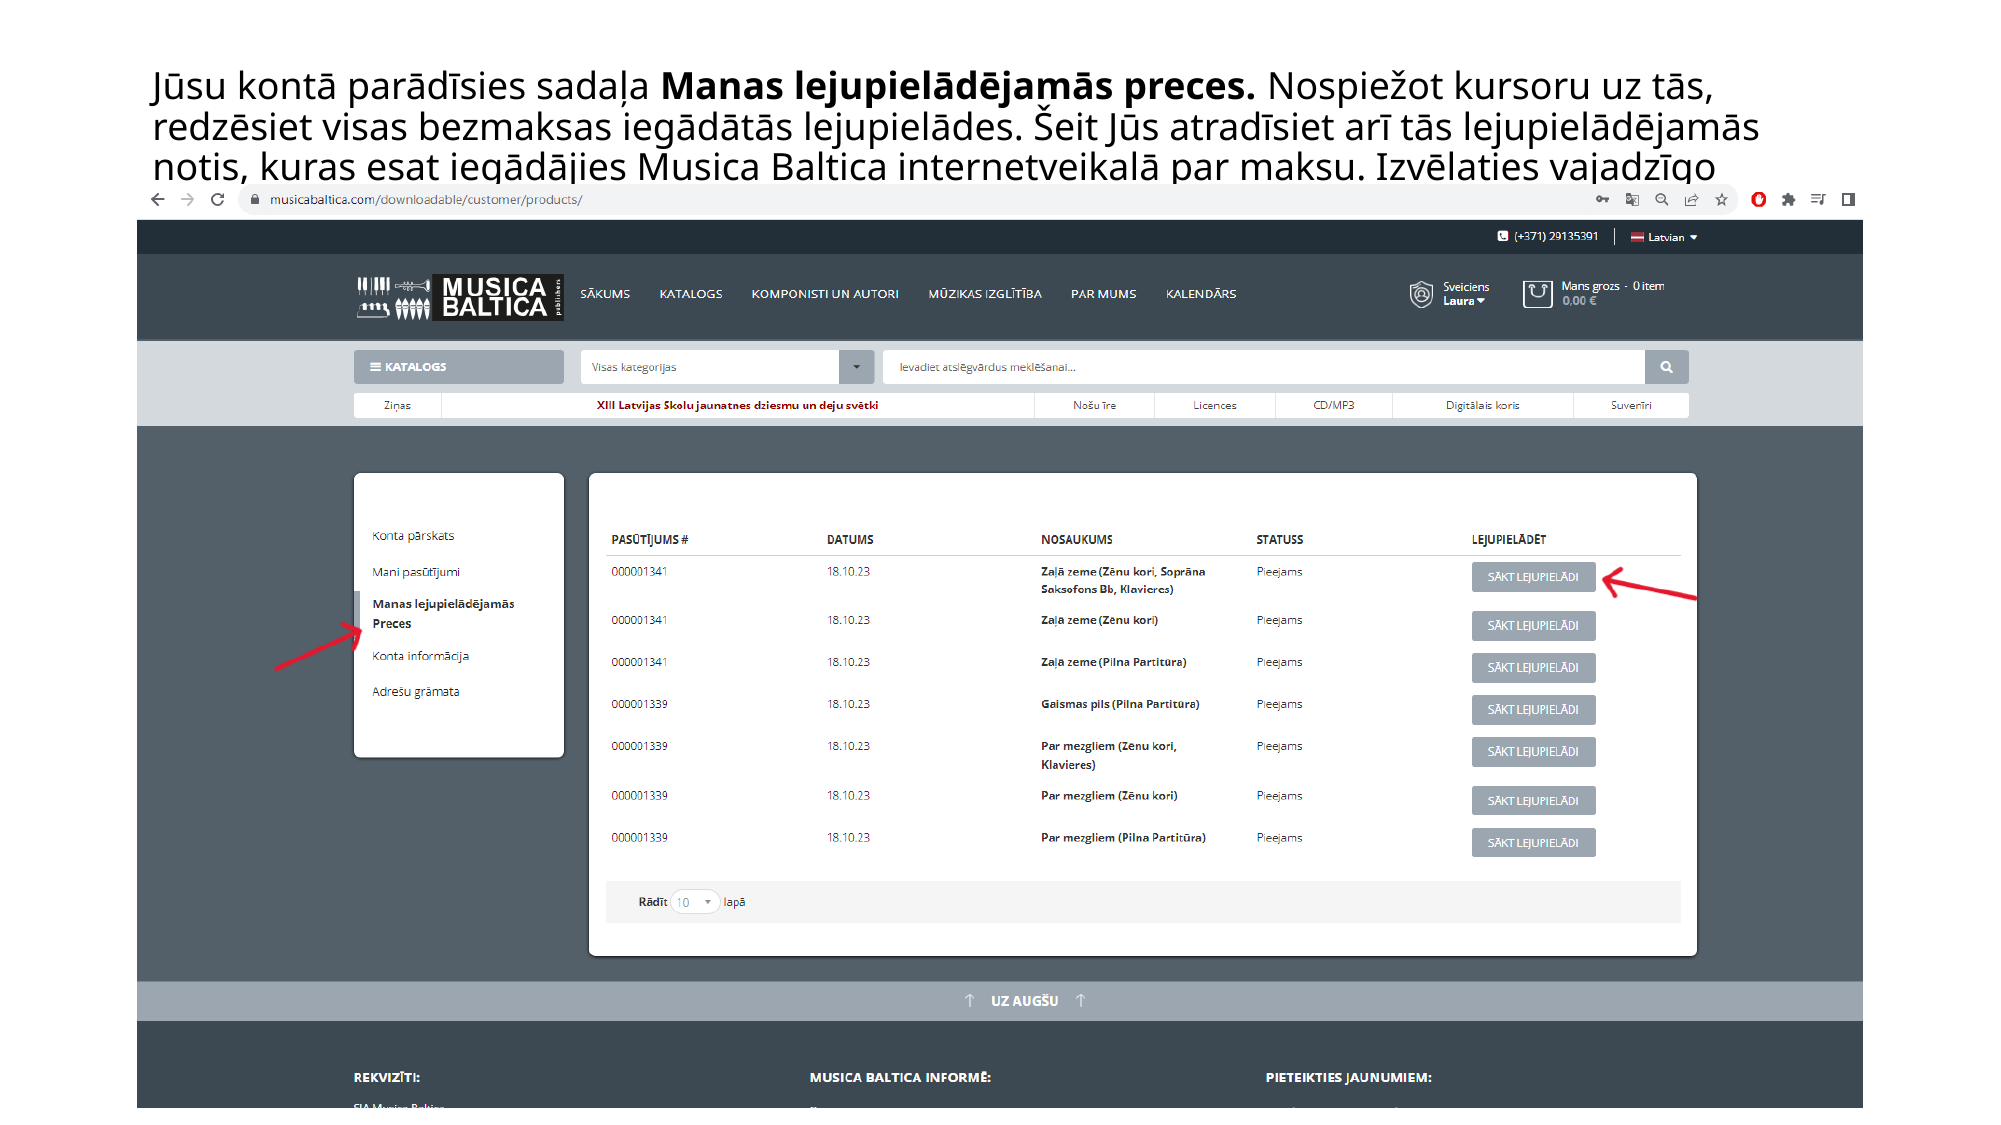

# Jūsu kontā parādīsies sadaļa Manas lejupielādējamās preces. Nospiežot kursoru uz tās, redzēsiet visas bezmaksas iegādātās lejupielādes. Šeit Jūs atradīsiet arī tās lejupielādējamās notis, kuras esat iegādājies Musica Baltica internetveikalā par maksu. Izvēlaties vajadzīgo nosaukumu un spiediet pogu Sākt lejupielādi.